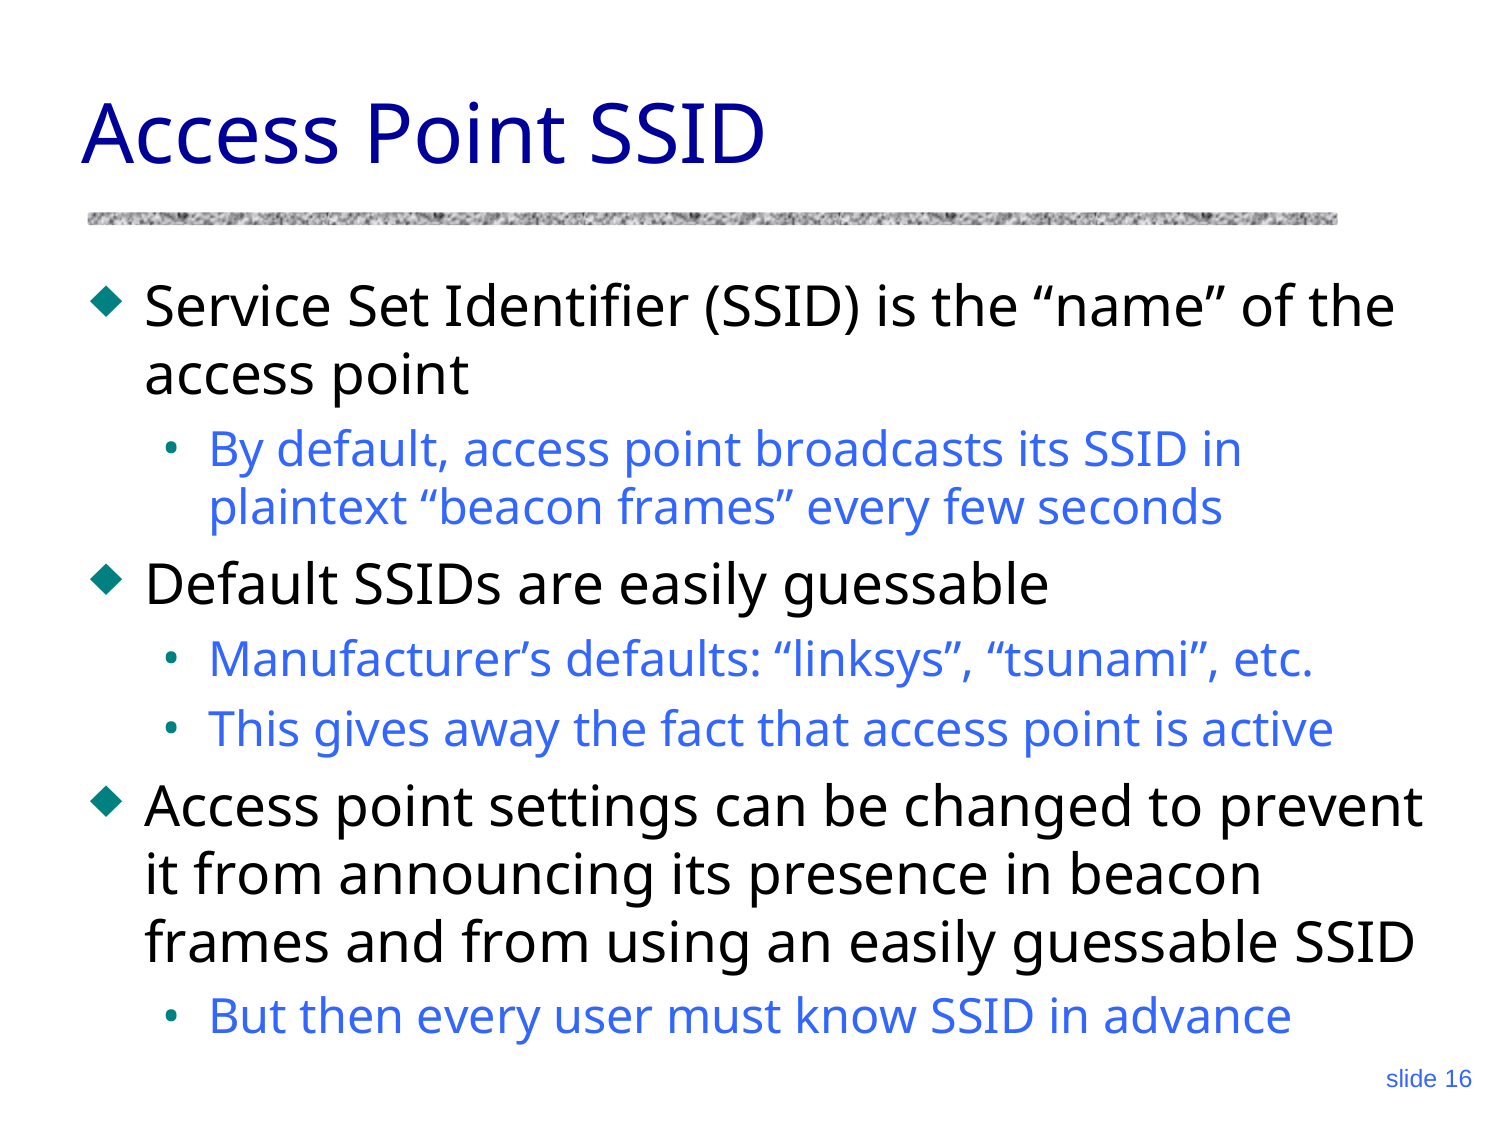

# Access Point SSID
Service Set Identifier (SSID) is the “name” of the access point
By default, access point broadcasts its SSID in plaintext “beacon frames” every few seconds
Default SSIDs are easily guessable
Manufacturer’s defaults: “linksys”, “tsunami”, etc.
This gives away the fact that access point is active
Access point settings can be changed to prevent it from announcing its presence in beacon frames and from using an easily guessable SSID
But then every user must know SSID in advance
slide 15